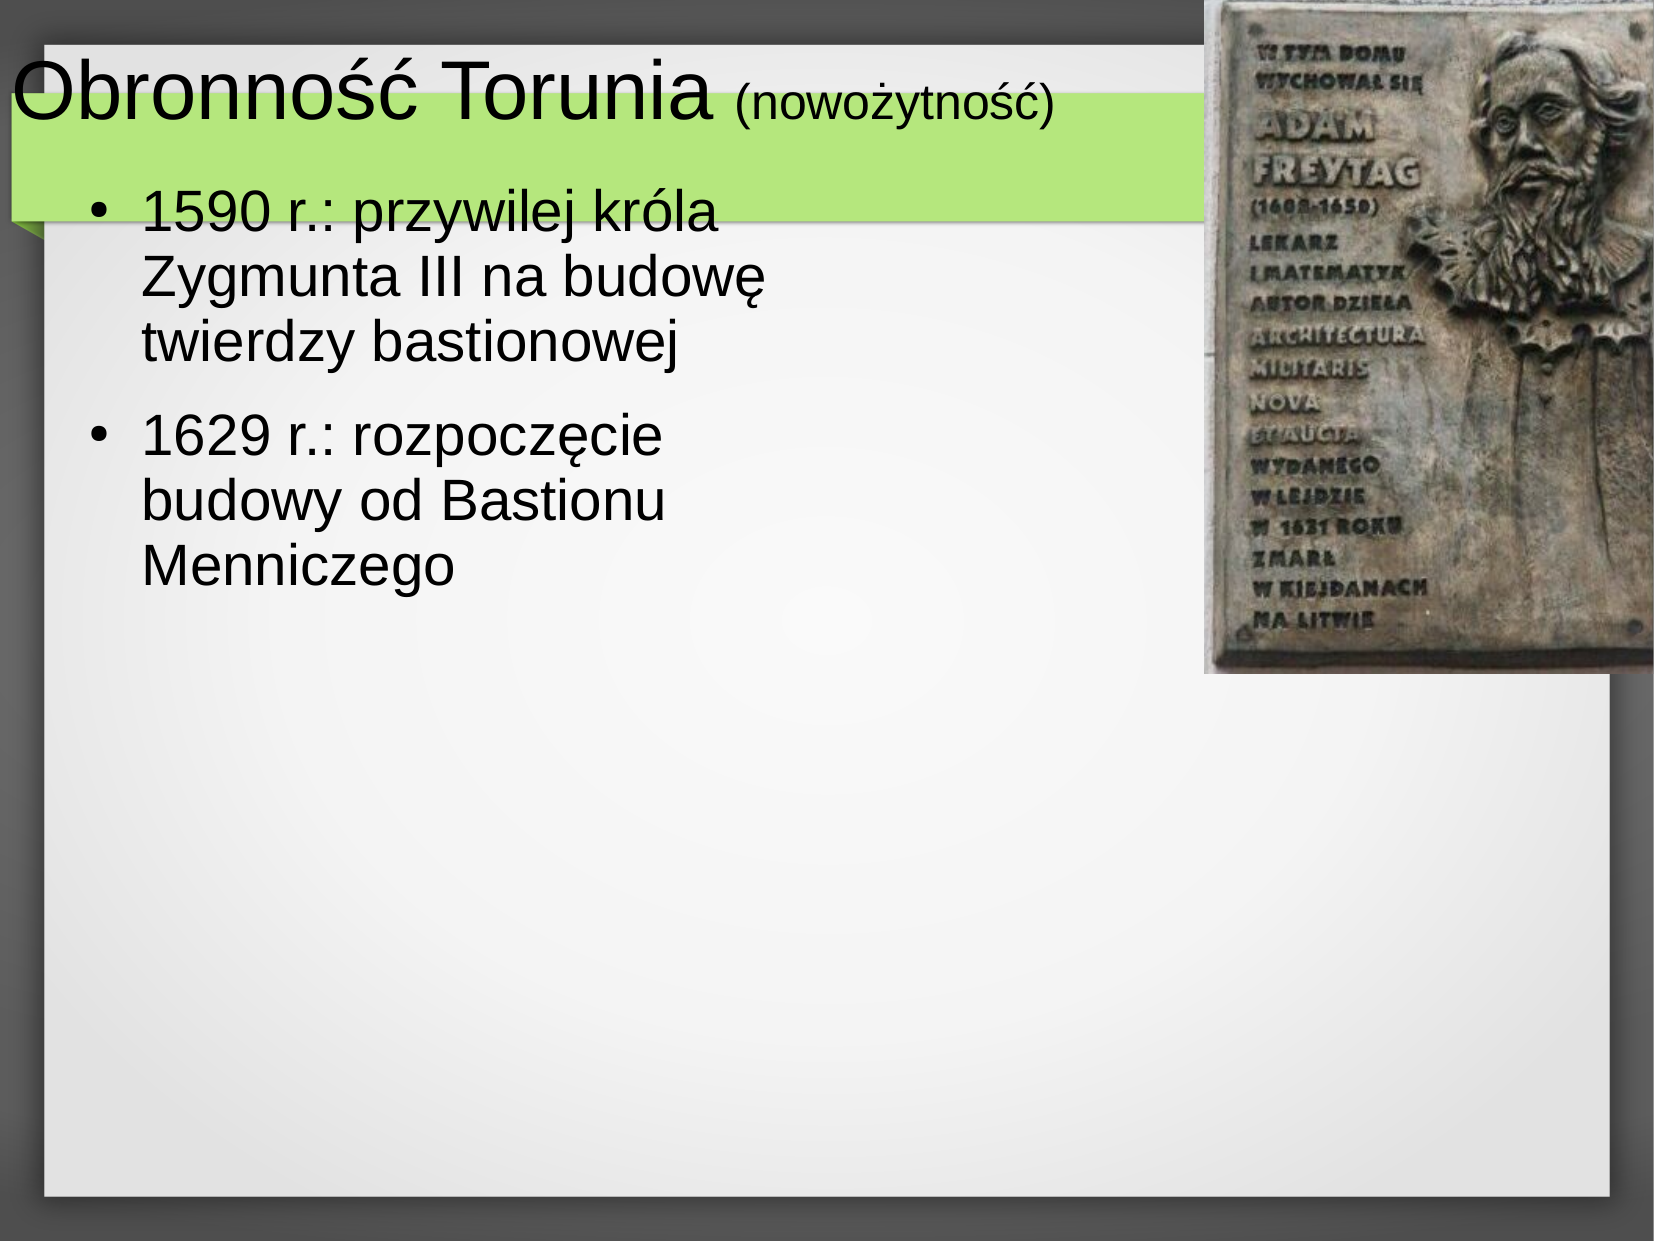

# Obronność Torunia (nowożytność)
1590 r.: przywilej króla Zygmunta III na budowę twierdzy bastionowej
1629 r.: rozpoczęcie budowy od Bastionu Menniczego